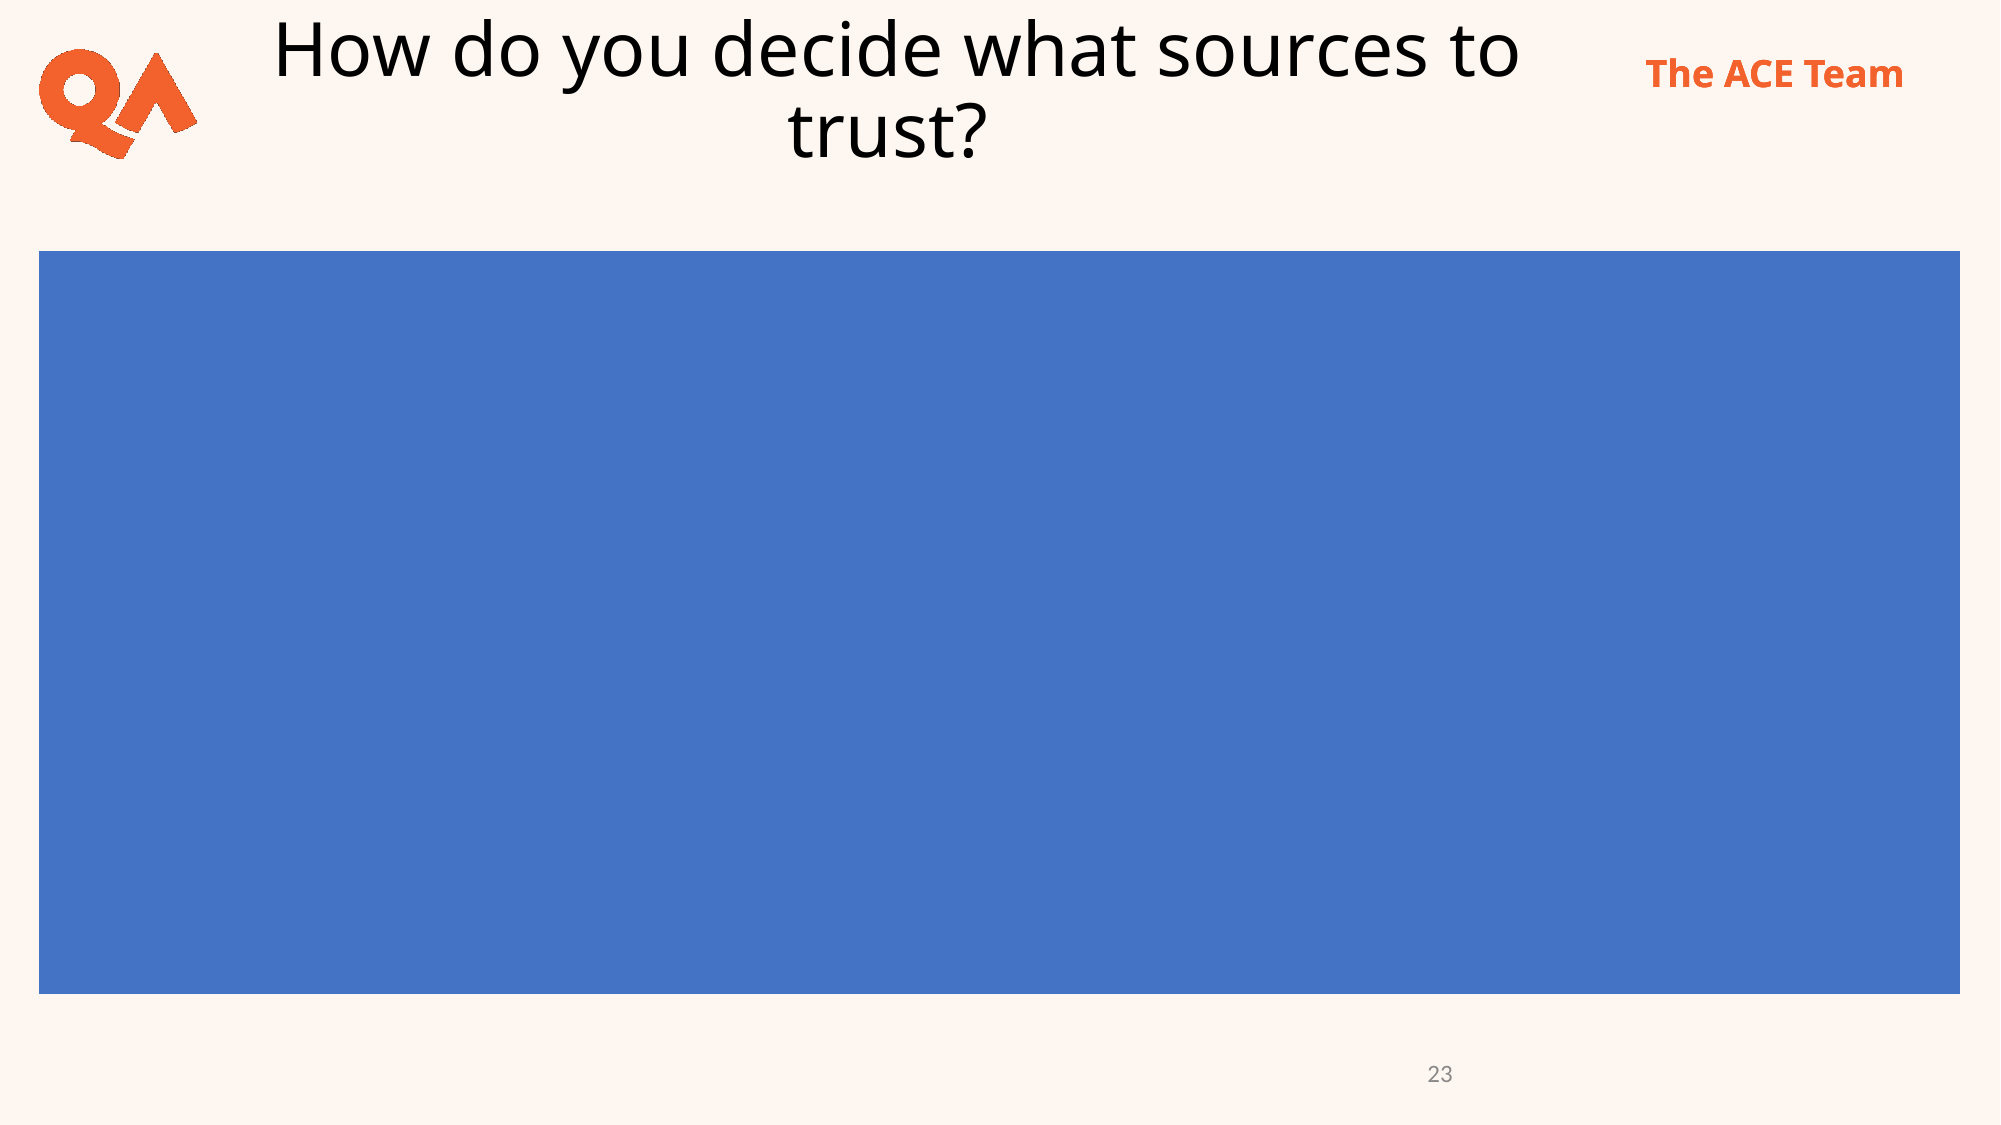

How do you decide what sources to trust?
The ACE Team
| | |
| --- | --- |
| | |
| | |
| | |
| | |
| | |
| | |